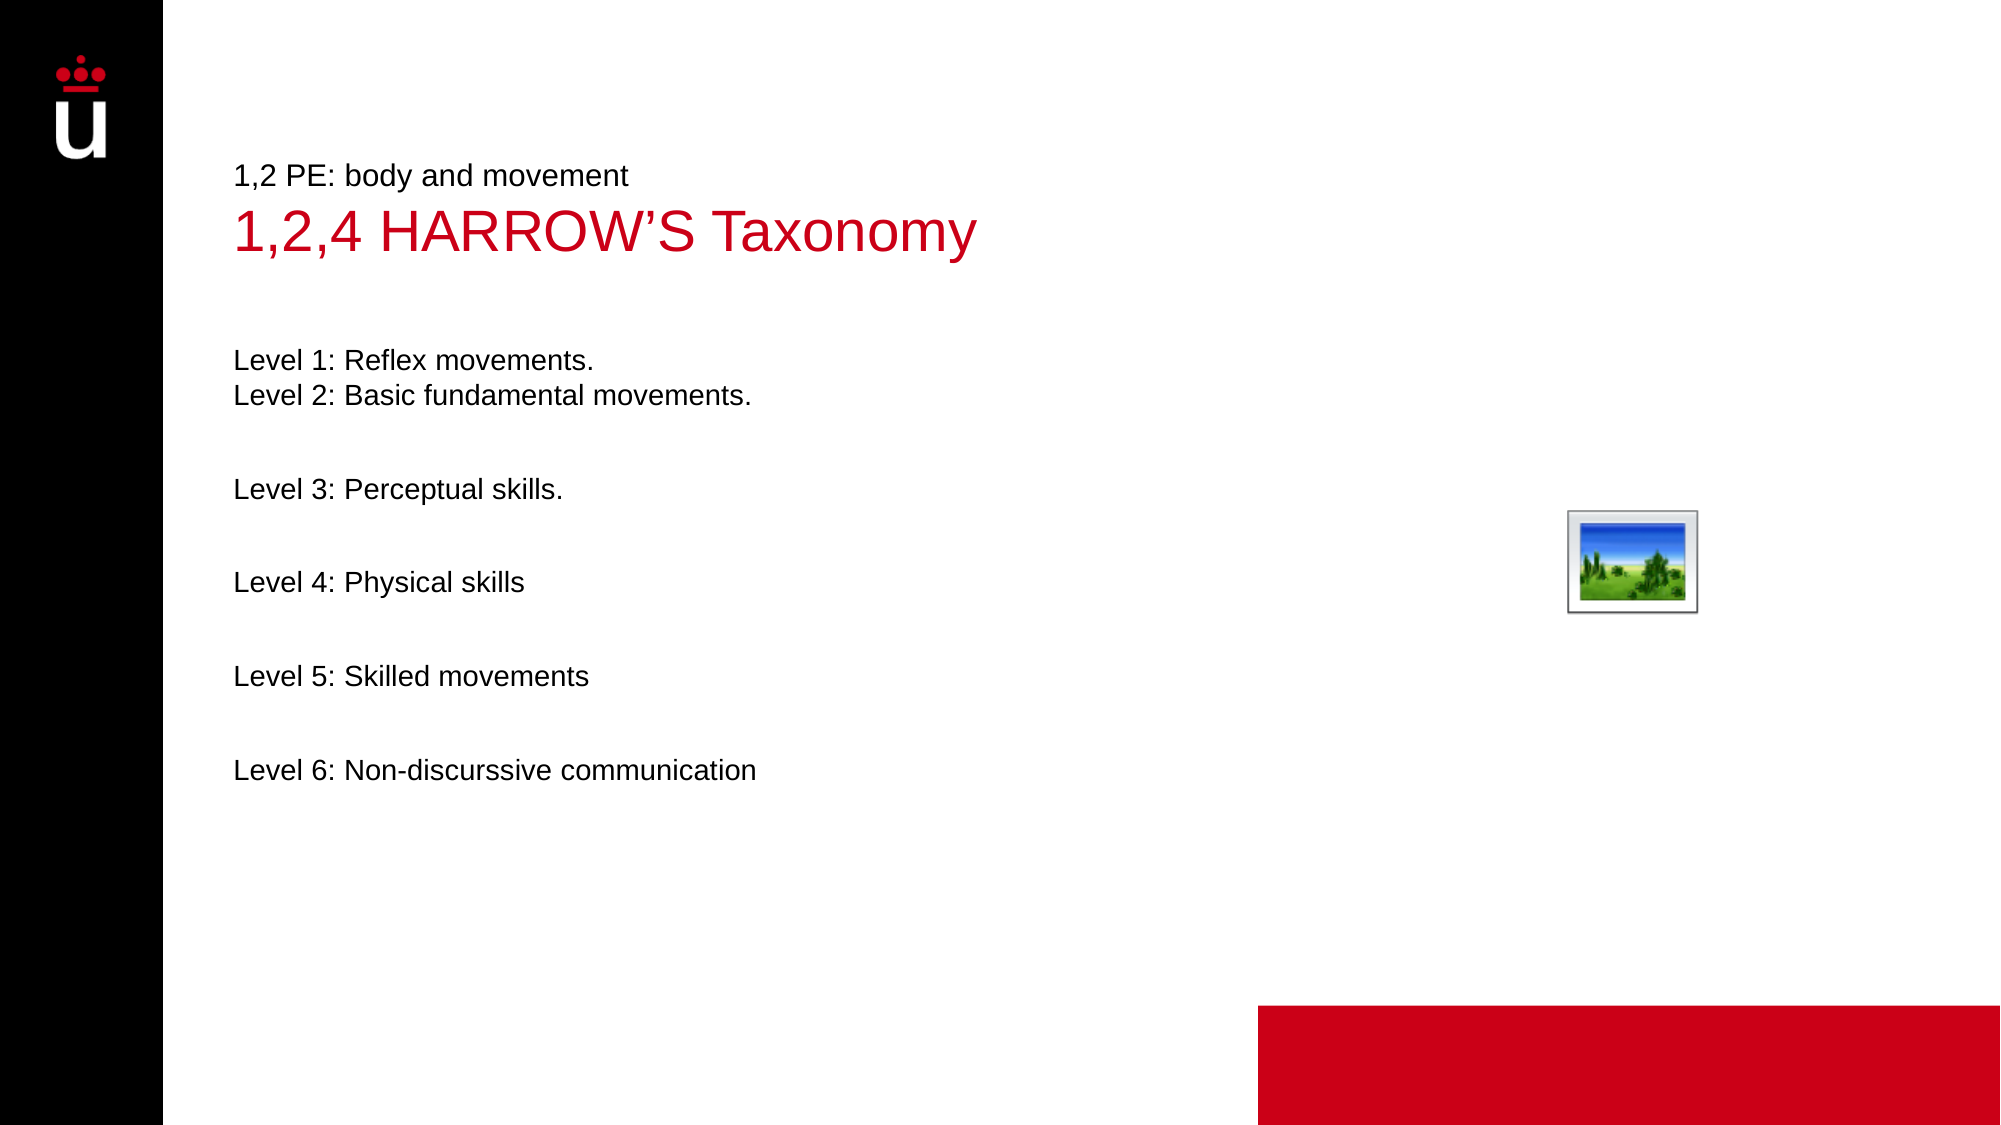

1,2 PE: body and movement
1,2,4 HARROW’S Taxonomy
Level 1: Reflex movements.
Level 2: Basic fundamental movements.
Level 3: Perceptual skills.
Level 4: Physical skills
Level 5: Skilled movements
Level 6: Non-discurssive communication